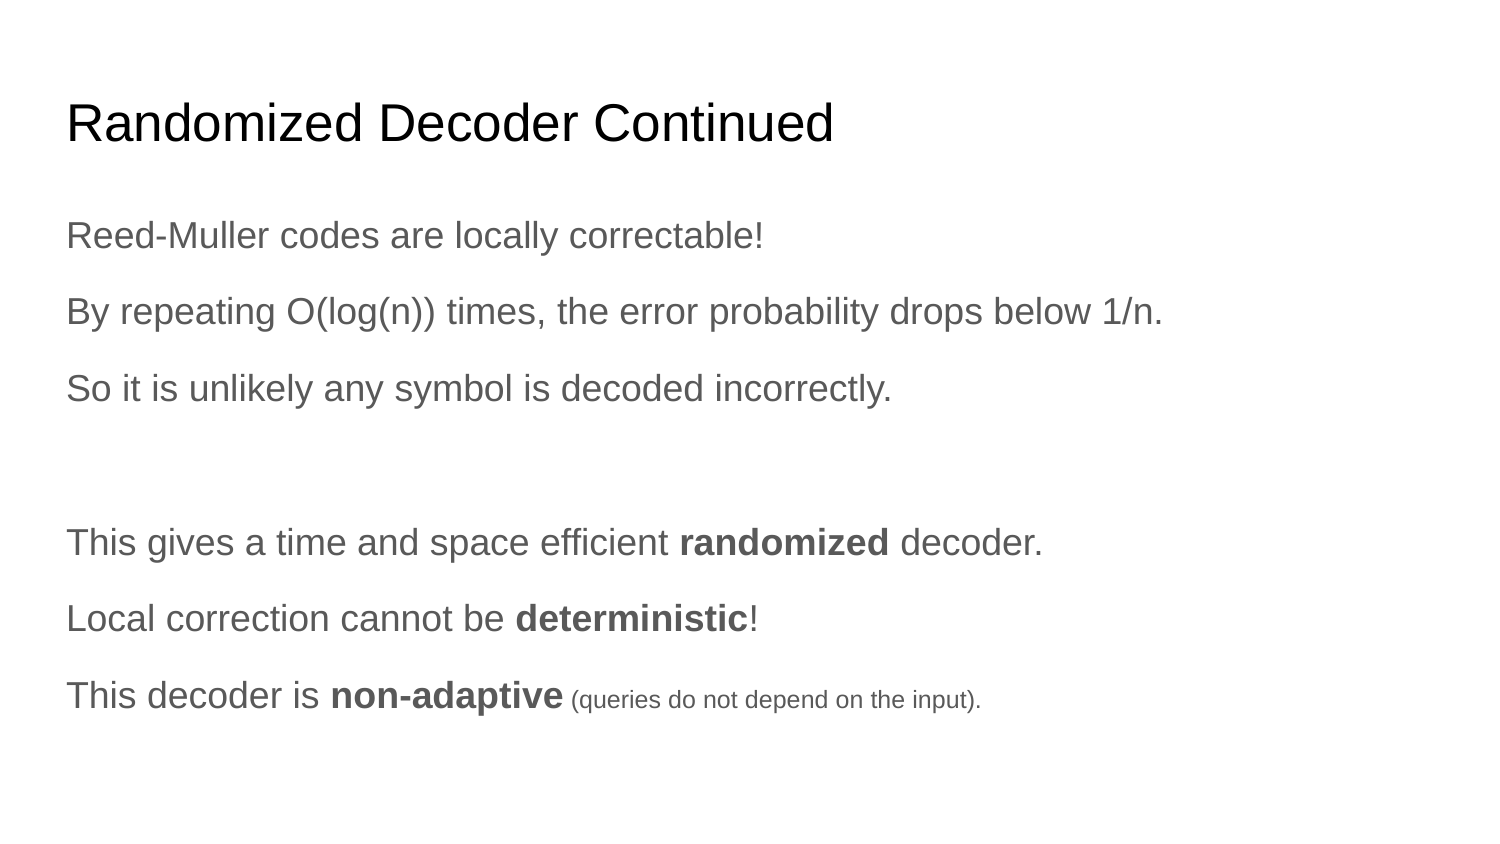

# Randomized Decoder Continued
Reed-Muller codes are locally correctable!
By repeating O(log(n)) times, the error probability drops below 1/n.
So it is unlikely any symbol is decoded incorrectly.
This gives a time and space efficient randomized decoder.
Local correction cannot be deterministic!
This decoder is non-adaptive (queries do not depend on the input).